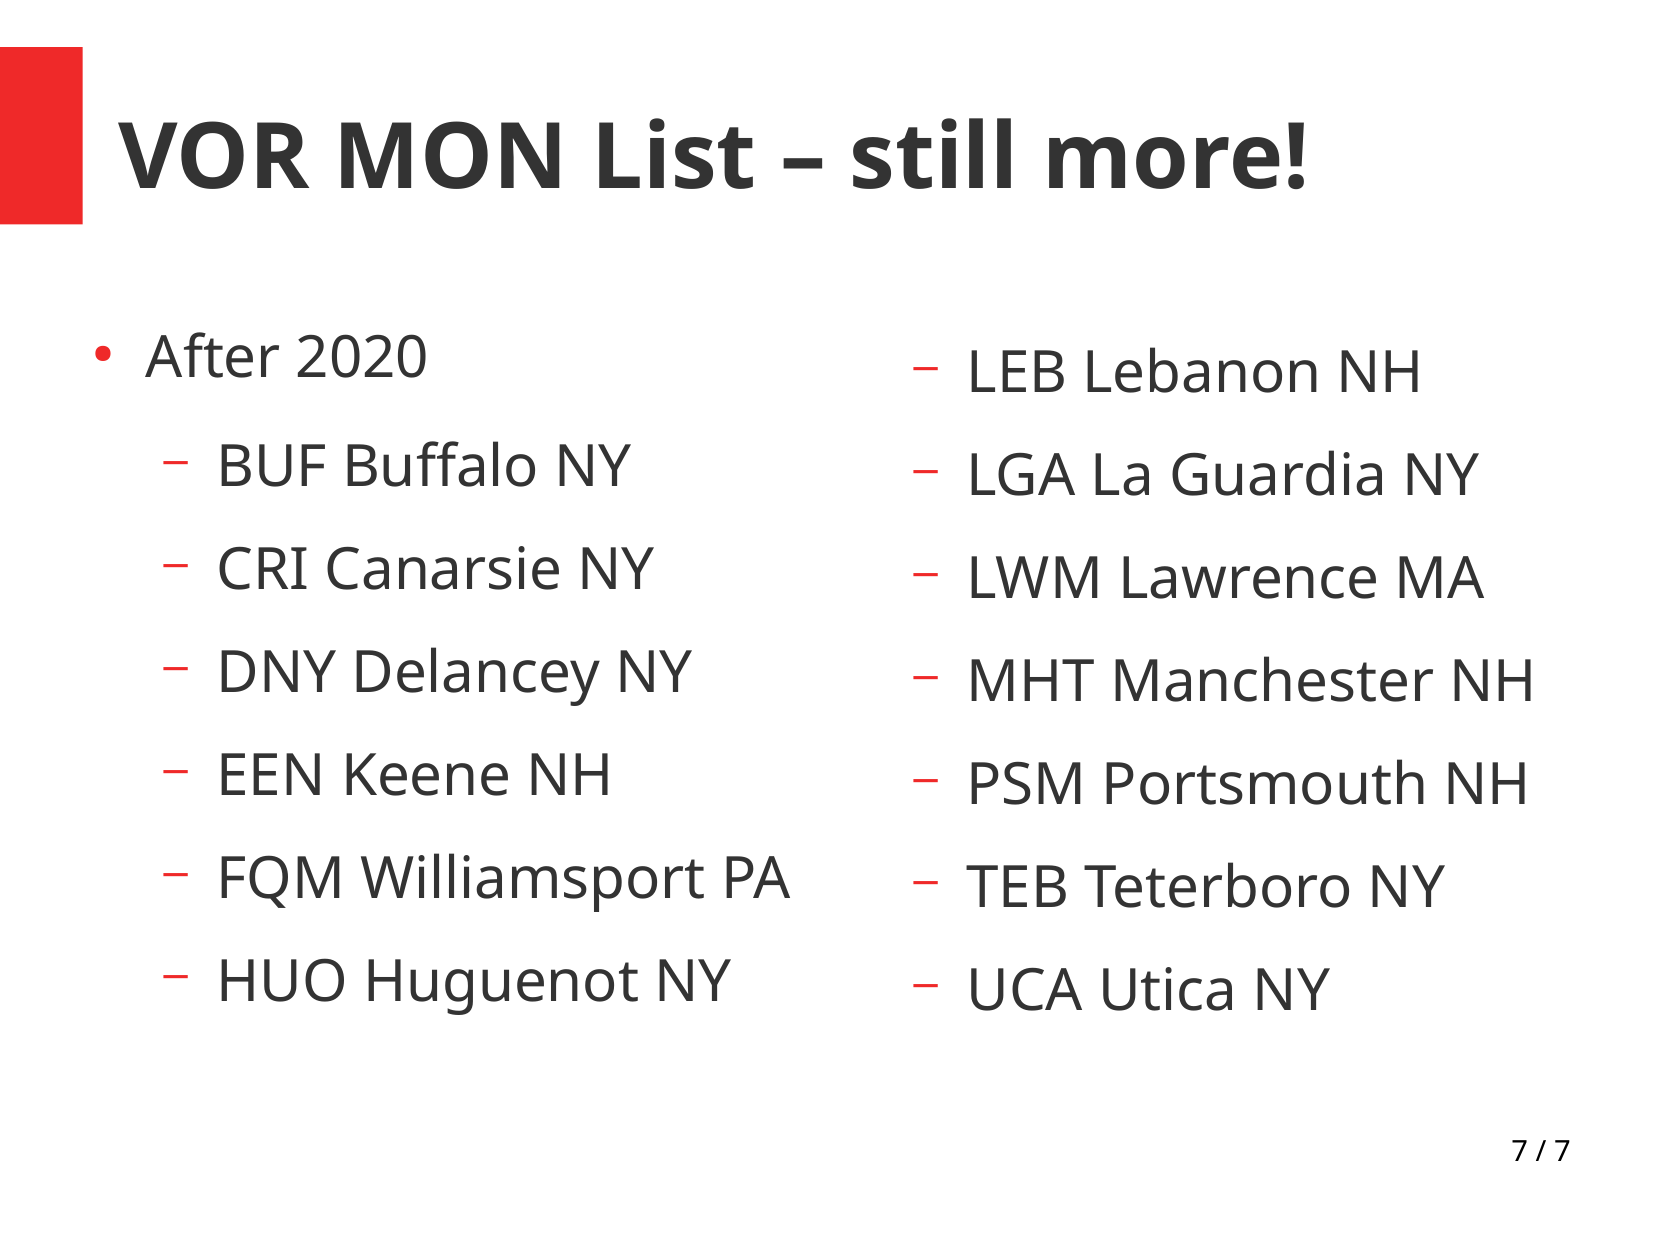

# VOR MON List – still more!
After 2020
BUF Buffalo NY
CRI Canarsie NY
DNY Delancey NY
EEN Keene NH
FQM Williamsport PA
HUO Huguenot NY
LEB Lebanon NH
LGA La Guardia NY
LWM Lawrence MA
MHT Manchester NH
PSM Portsmouth NH
TEB Teterboro NY
UCA Utica NY
7